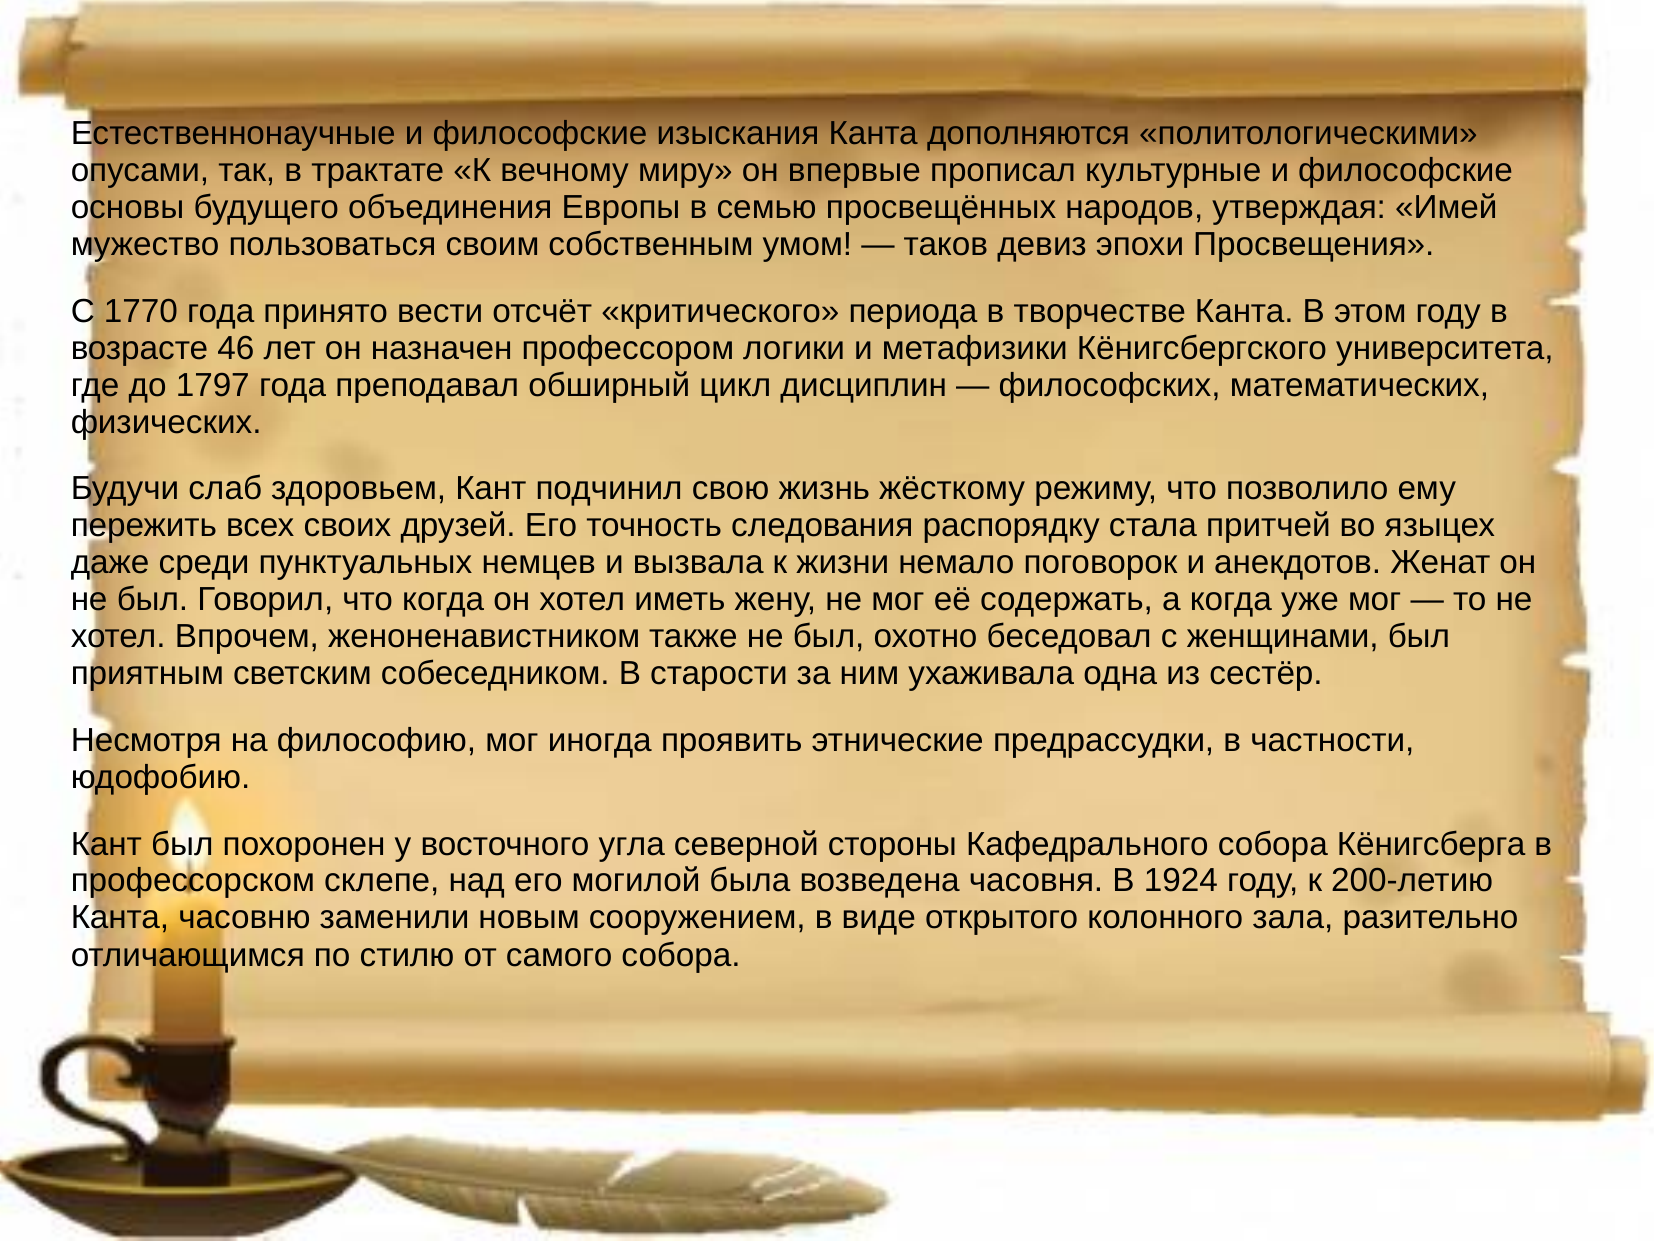

# Естественнонаучные и философские изыскания Канта дополняются «политологическими» опусами, так, в трактате «К вечному миру» он впервые прописал культурные и философские основы будущего объединения Европы в семью просвещённых народов, утверждая: «Имей мужество пользоваться своим собственным умом! — таков девиз эпохи Просвещения».
С 1770 года принято вести отсчёт «критического» периода в творчестве Канта. В этом году в возрасте 46 лет он назначен профессором логики и метафизики Кёнигсбергского университета, где до 1797 года преподавал обширный цикл дисциплин — философских, математических, физических.
Будучи слаб здоровьем, Кант подчинил свою жизнь жёсткому режиму, что позволило ему пережить всех своих друзей. Его точность следования распорядку стала притчей во языцех даже среди пунктуальных немцев и вызвала к жизни немало поговорок и анекдотов. Женат он не был. Говорил, что когда он хотел иметь жену, не мог её содержать, а когда уже мог — то не хотел. Впрочем, женоненавистником также не был, охотно беседовал с женщинами, был приятным светским собеседником. В старости за ним ухаживала одна из сестёр.
Несмотря на философию, мог иногда проявить этнические предрассудки, в частности, юдофобию.
Кант был похоронен у восточного угла северной стороны Кафедрального собора Кёнигсберга в профессорском склепе, над его могилой была возведена часовня. В 1924 году, к 200-летию Канта, часовню заменили новым сооружением, в виде открытого колонного зала, разительно отличающимся по стилю от самого собора.